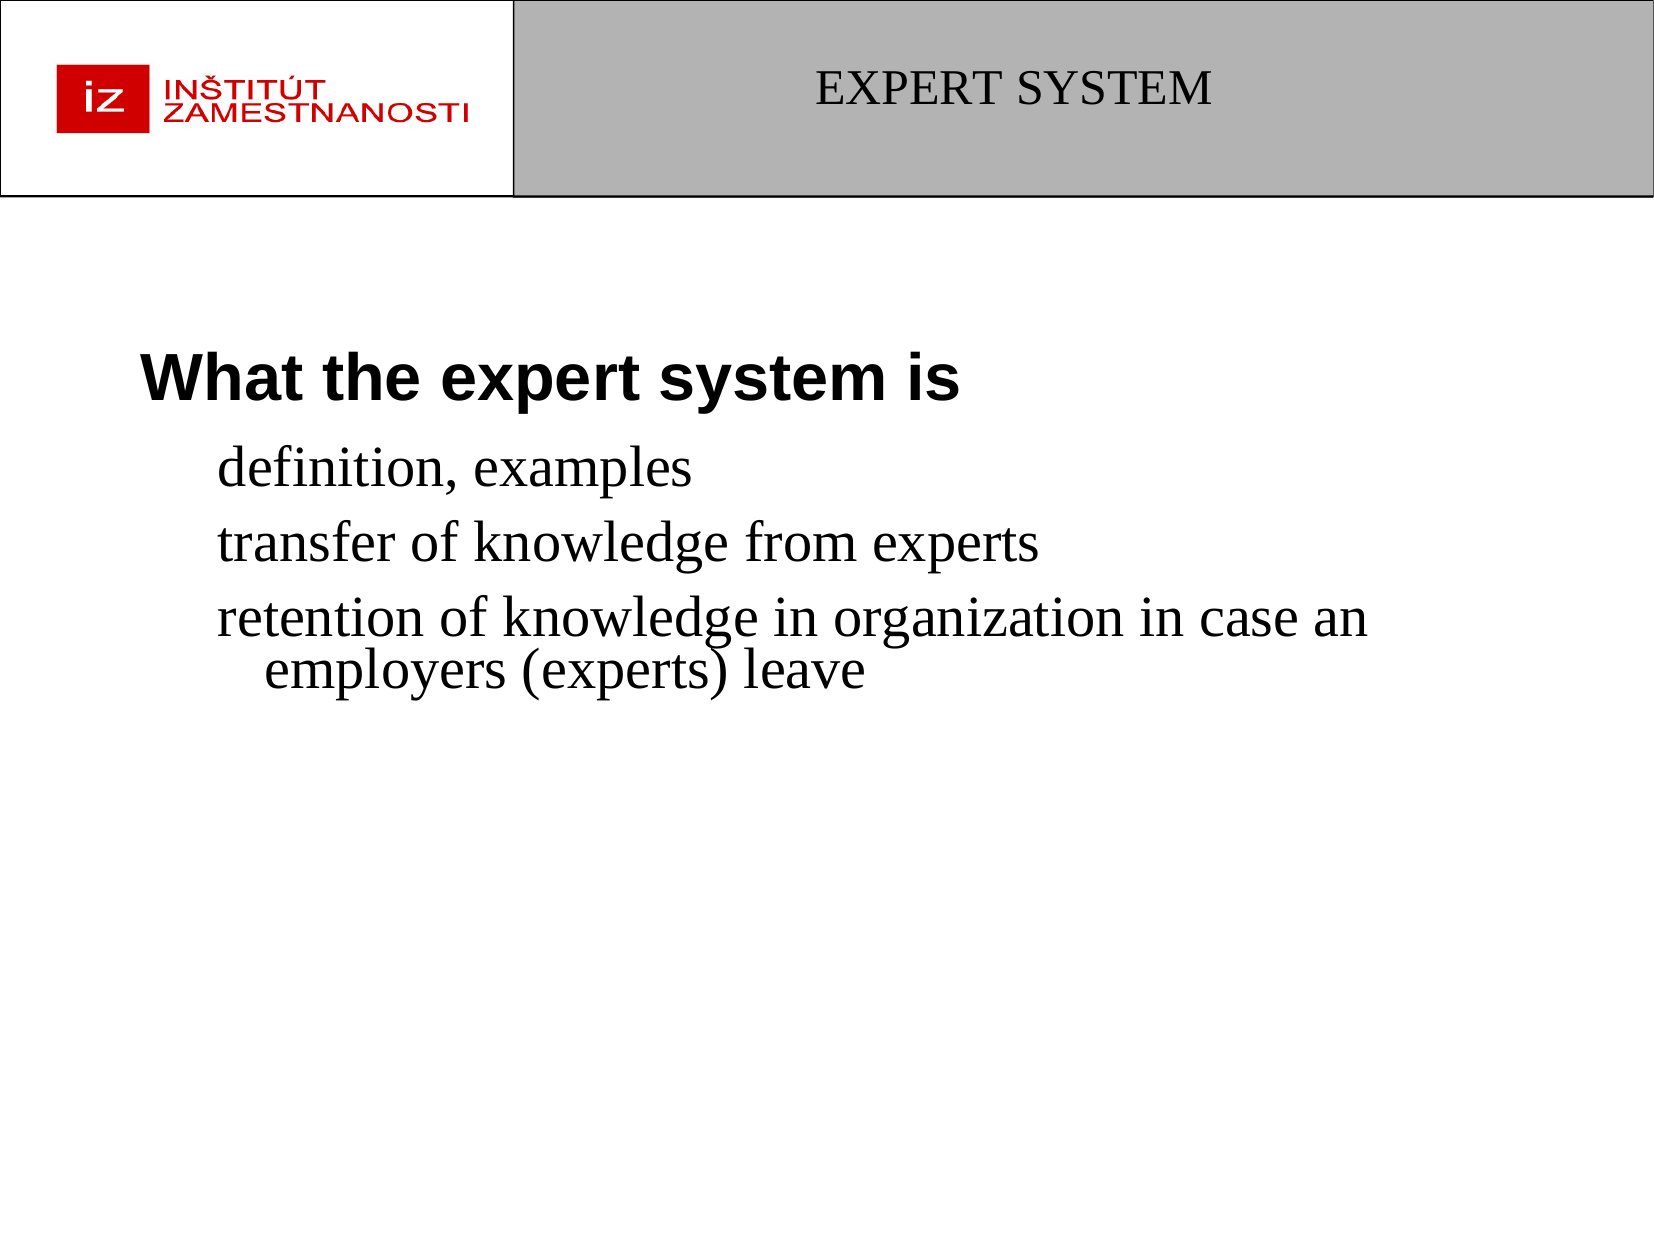

EXPERT SYSTEM
 EXPERTNÝ SYSTÉM
# What the expert system is
definition, examples
transfer of knowledge from experts
retention of knowledge in organization in case an employers (experts) leave